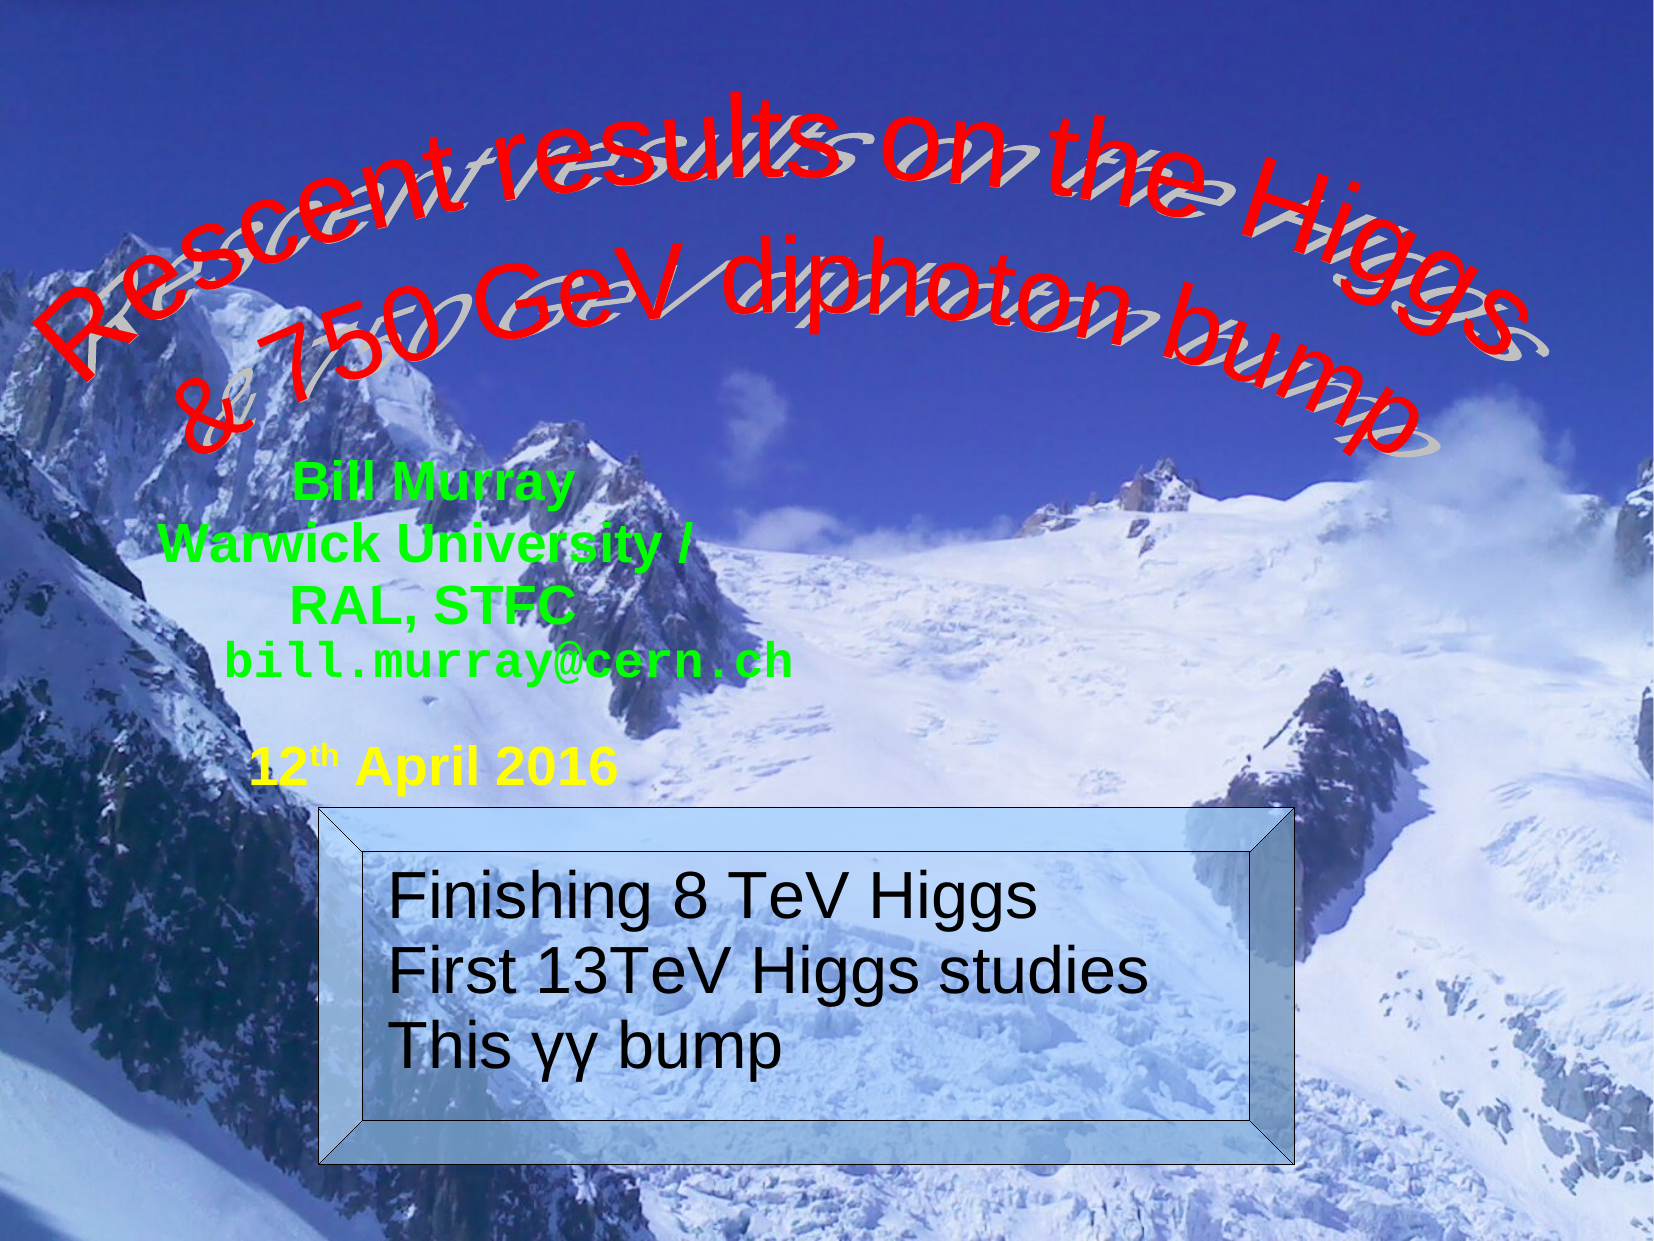

Rescent results on the Higgs
 & 750 GeV diphoton bump
Bill Murray
Warwick University /
RAL, STFC
	bill.murray@cern.ch
12th April 2016
# Finishing 8 TeV Higgs
First 13TeV Higgs studies
This γγ bump